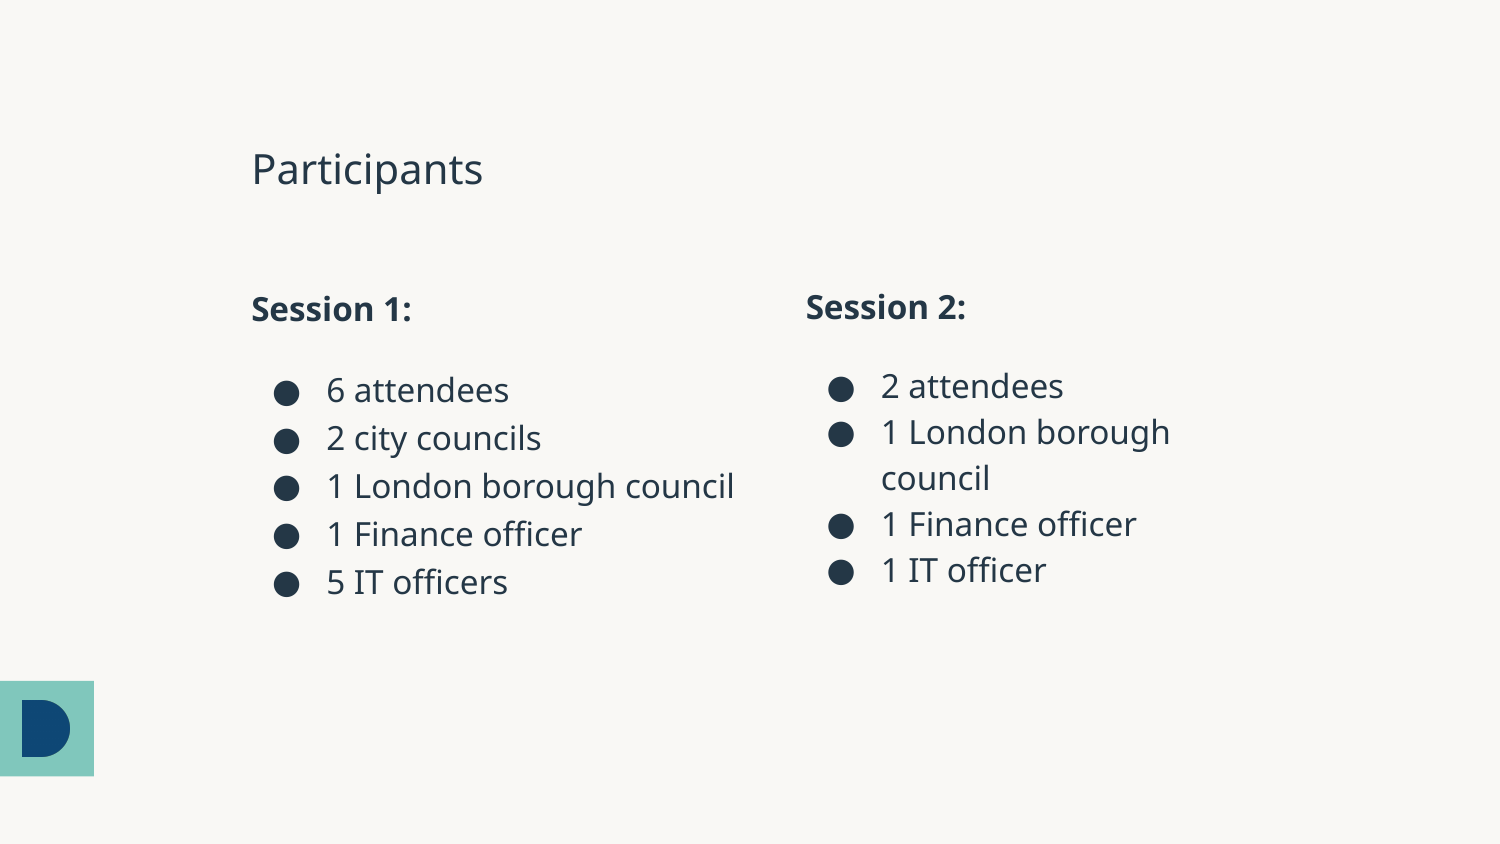

Participants
# Session 1:
6 attendees
2 city councils
1 London borough council
1 Finance officer
5 IT officers
Session 2:
2 attendees
1 London borough council
1 Finance officer
1 IT officer